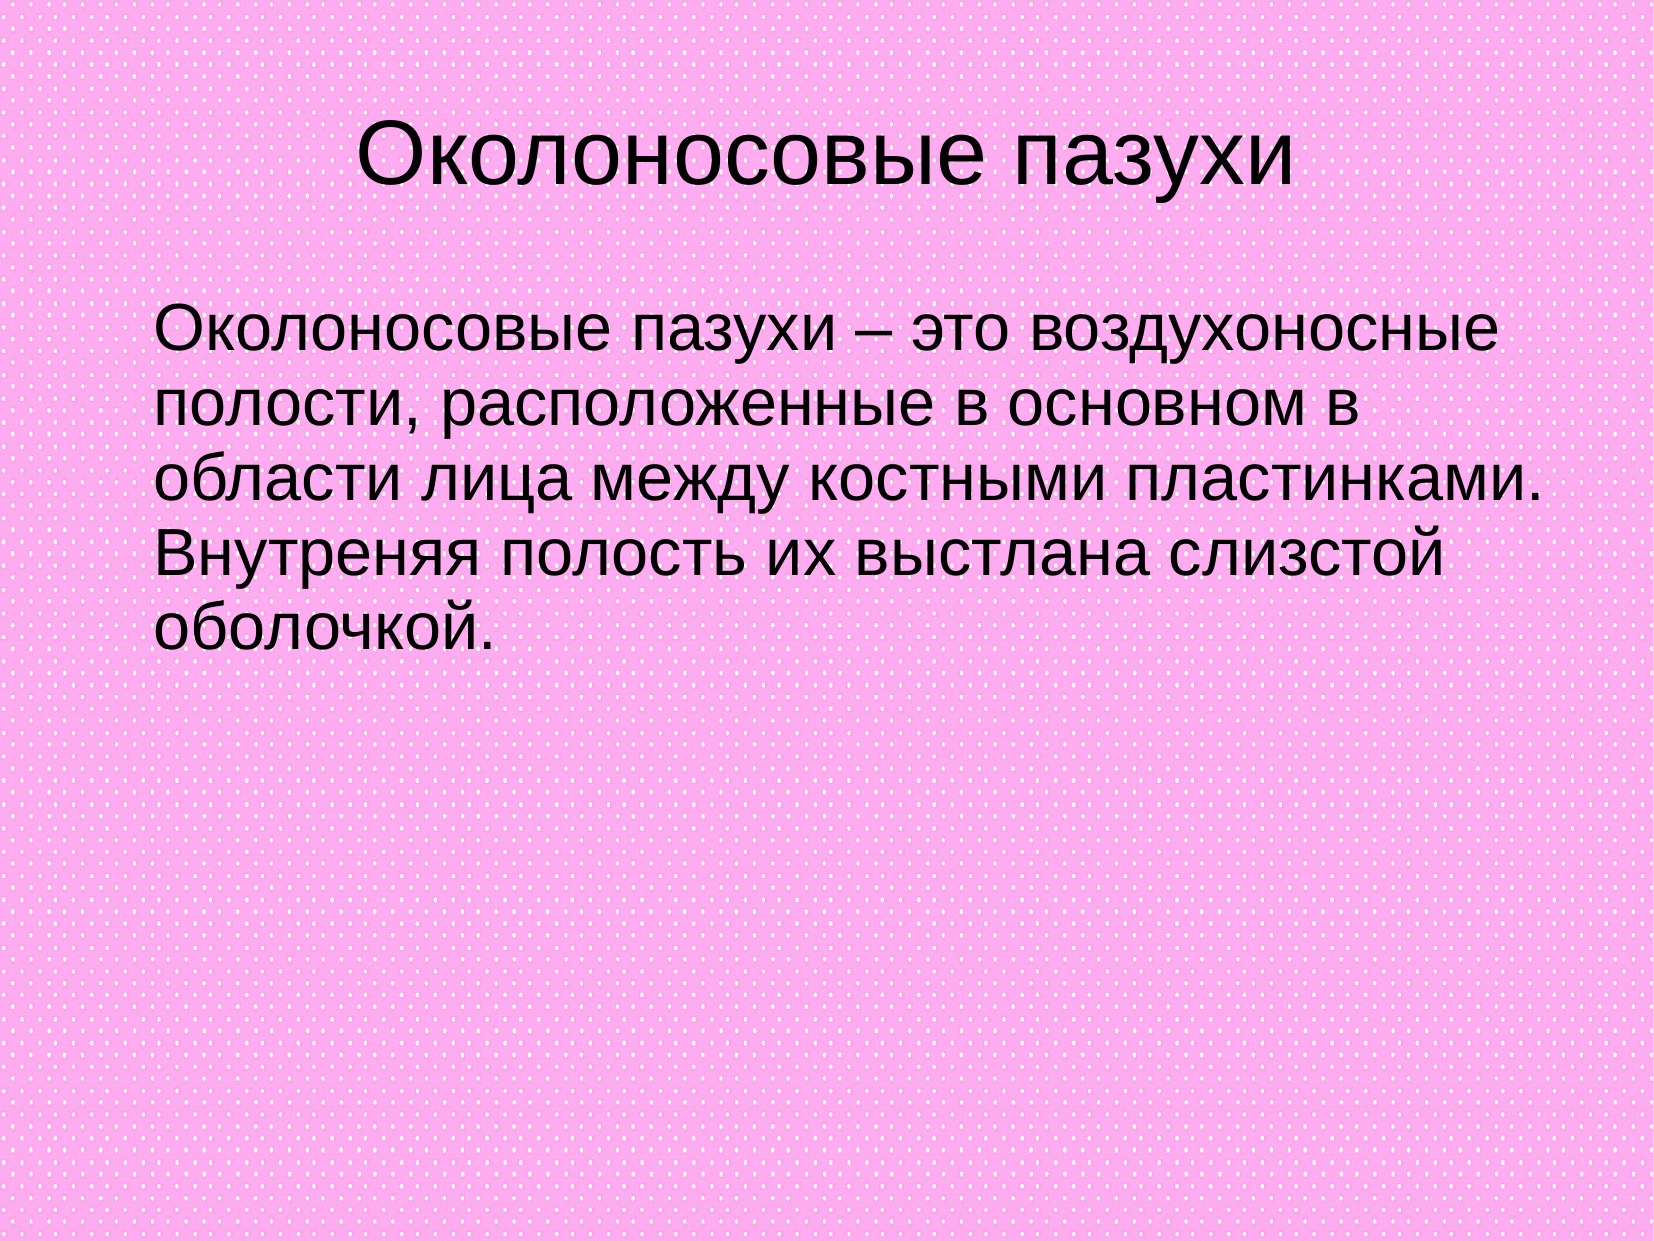

# Околоносовые пазухи
Околоносовые пазухи – это воздухоносные полости, расположенные в основном в области лица между костными пластинками. Внутреняя полость их выстлана слизстой оболочкой.